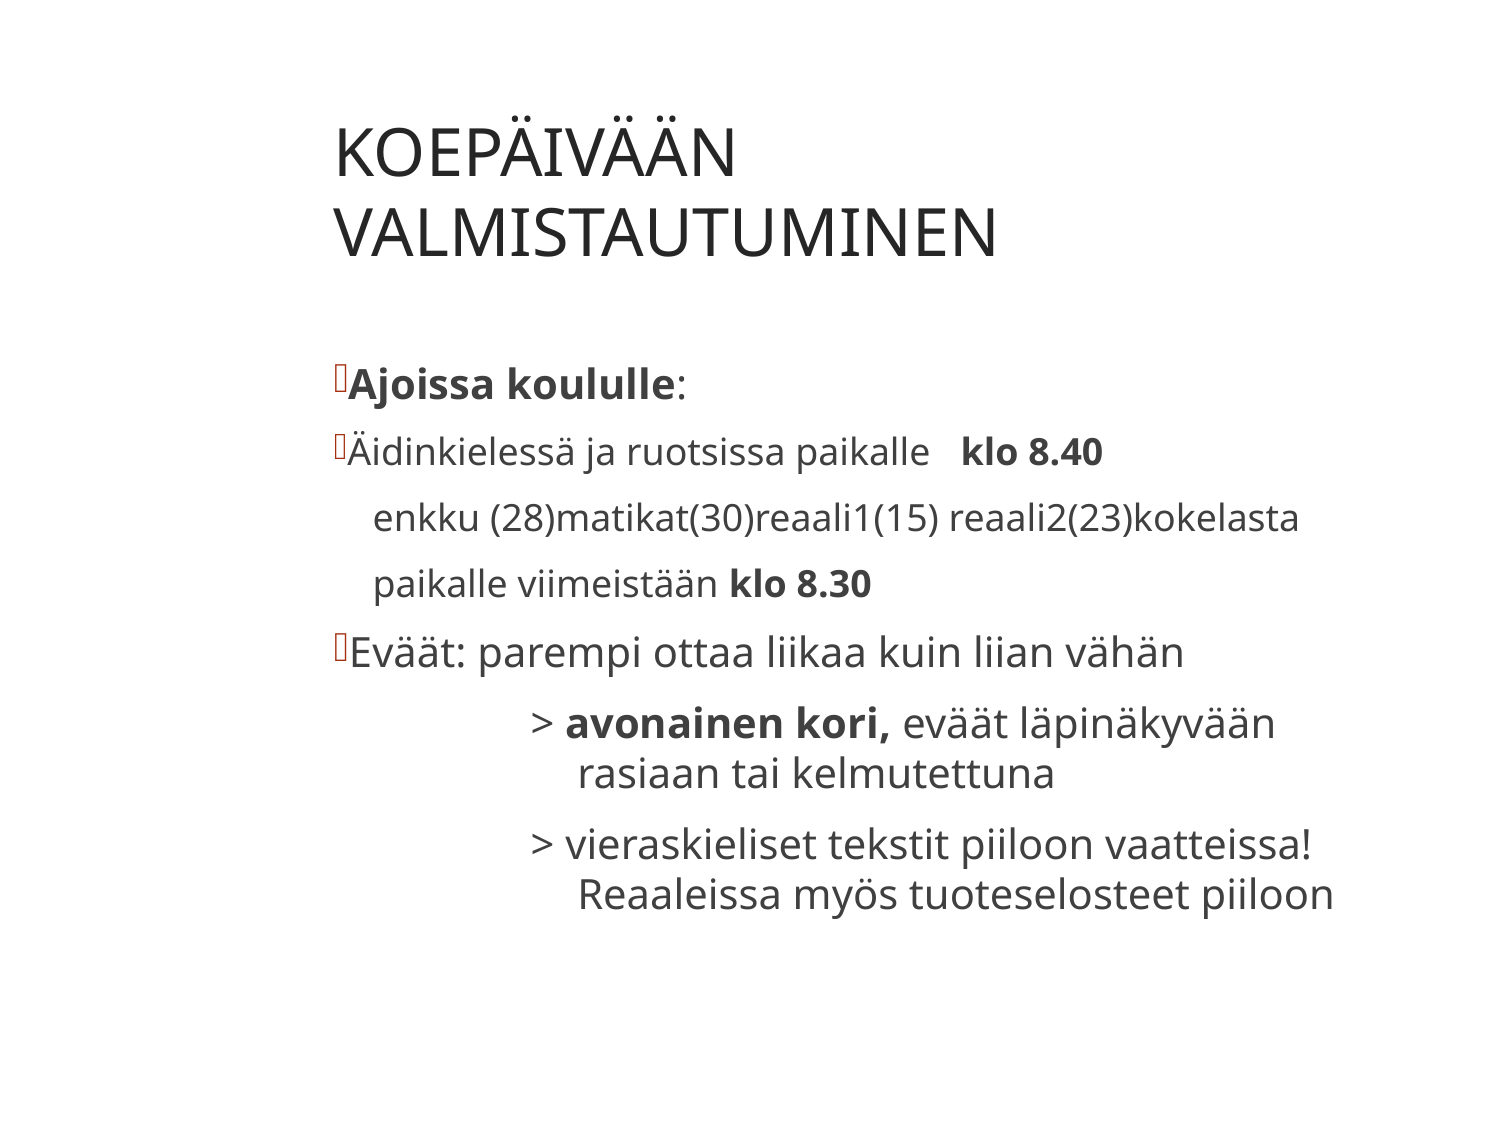

# KOEPÄIVÄÄN VALMISTAUTUMINEN
Ajoissa koululle:
Äidinkielessä ja ruotsissa paikalle klo 8.40
 enkku (28)matikat(30)reaali1(15) reaali2(23)kokelasta
 paikalle viimeistään klo 8.30
Eväät: parempi ottaa liikaa kuin liian vähän
> avonainen kori, eväät läpinäkyvään rasiaan tai kelmutettuna
> vieraskieliset tekstit piiloon vaatteissa! Reaaleissa myös tuoteselosteet piiloon